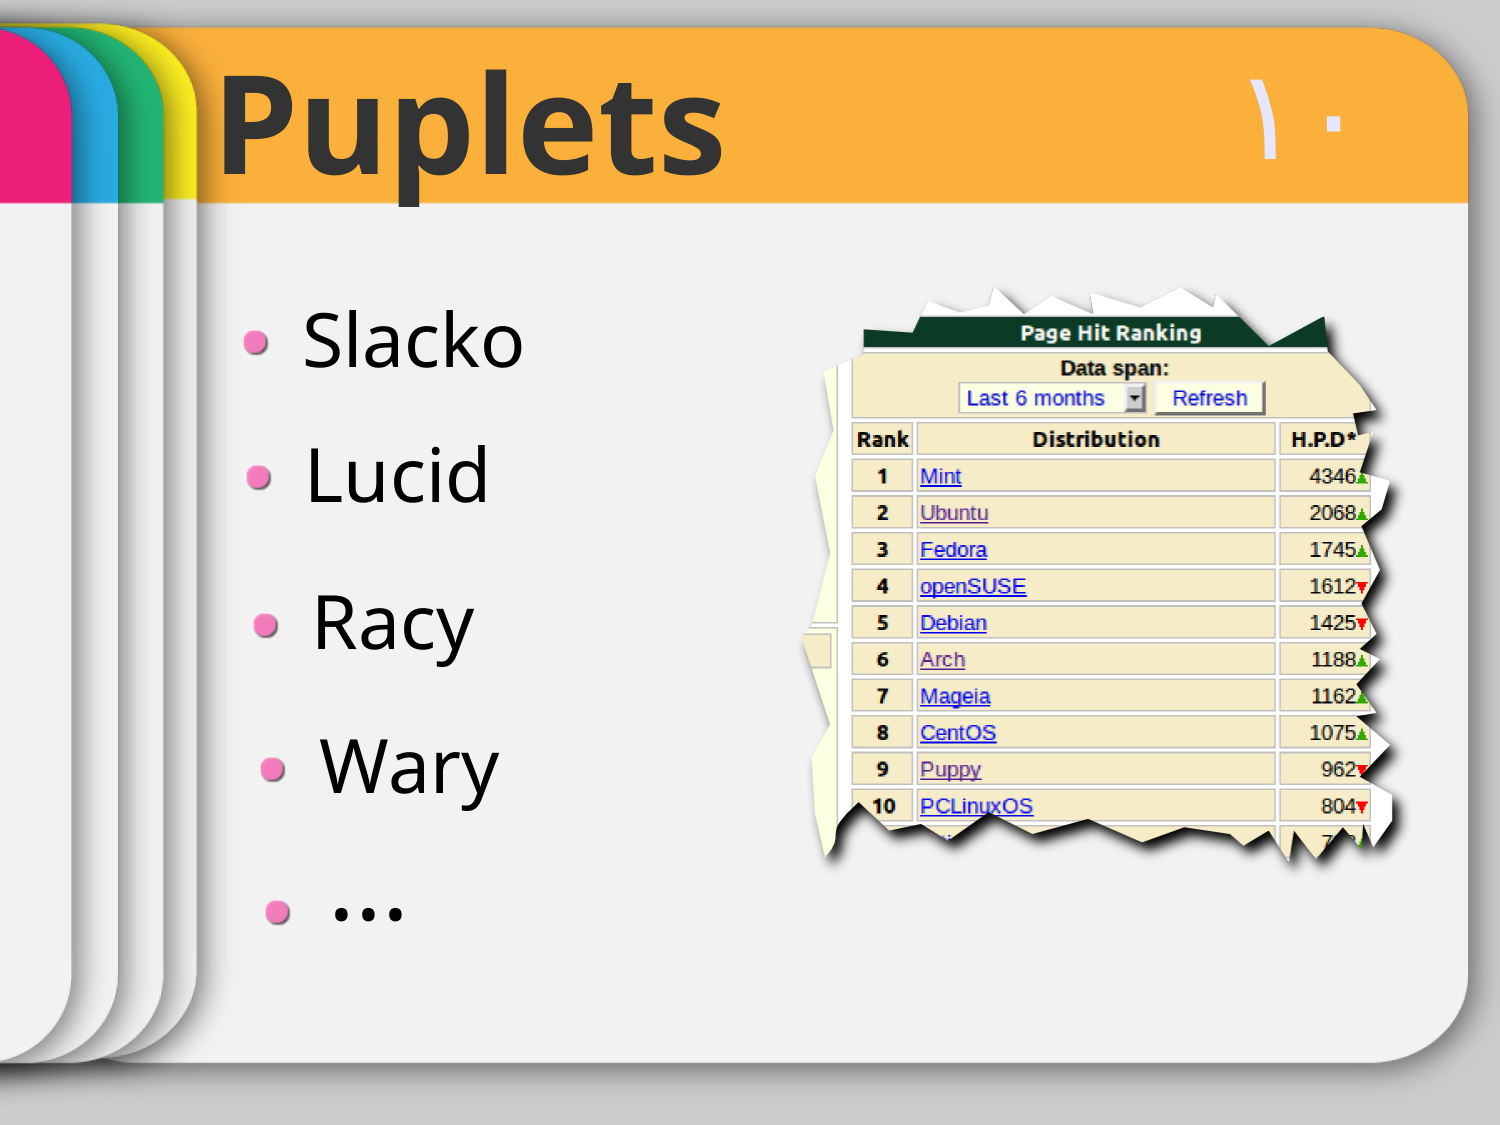

۱۰
Puplets
Slacko
Lucid
Racy
Wary
...